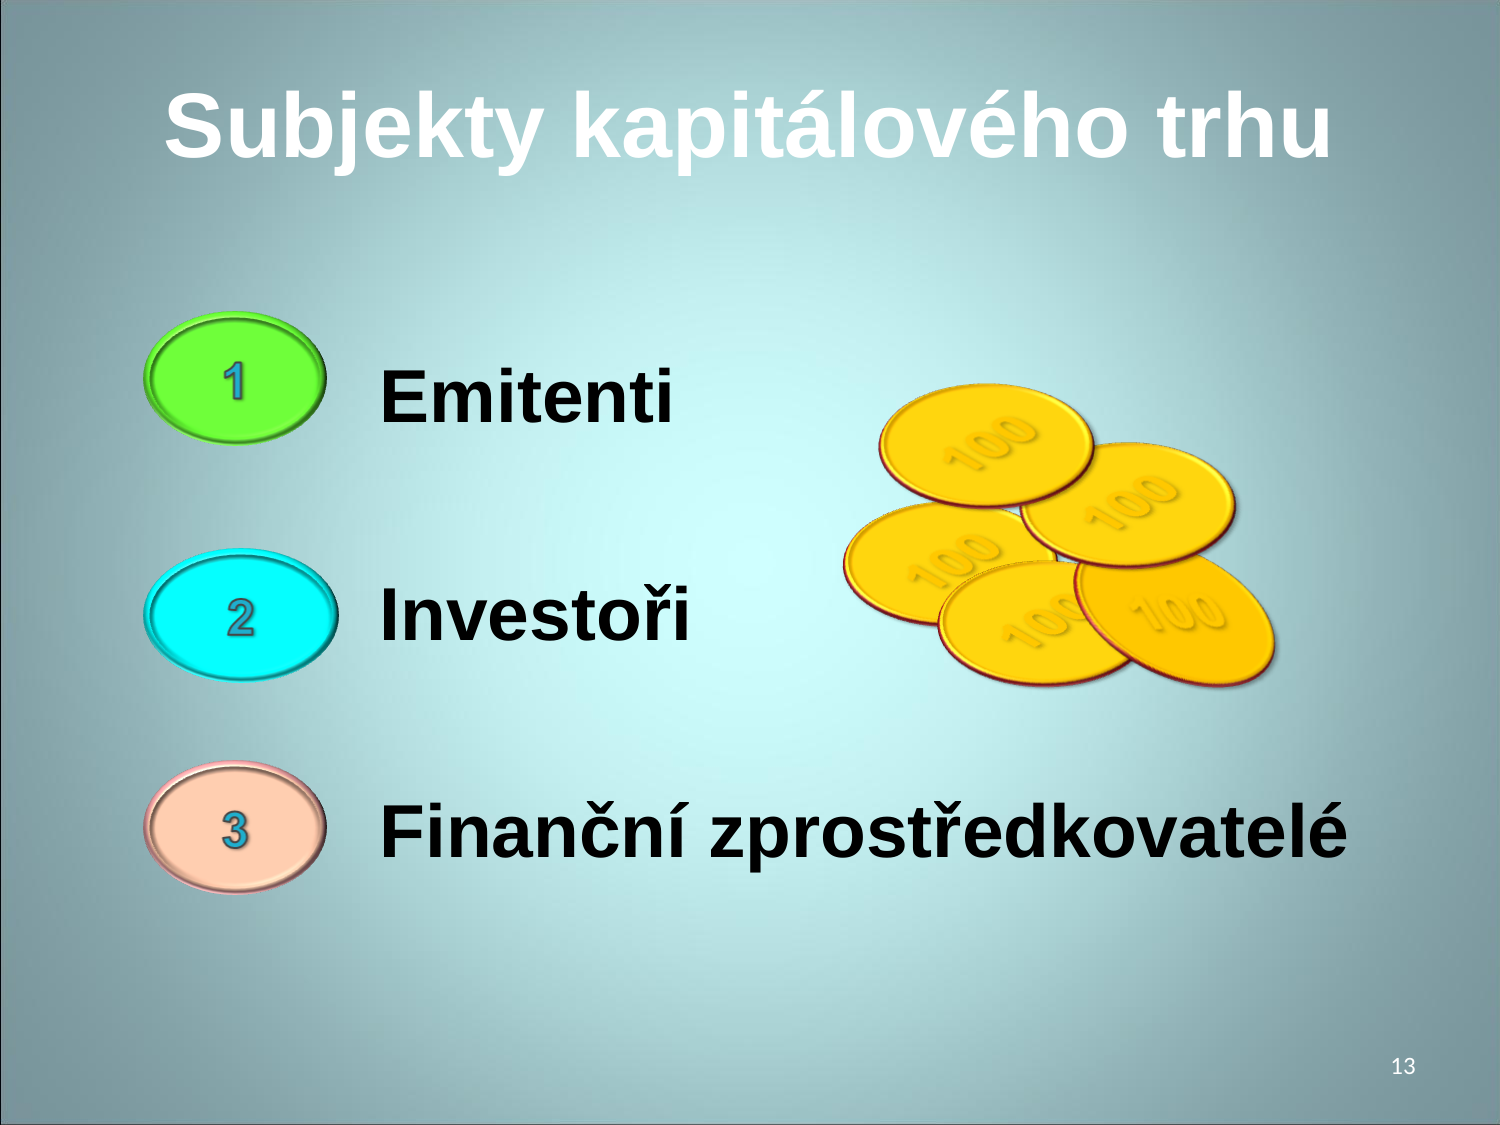

# Subjekty kapitálového trhu
			Emitenti
			Investoři
			Finanční zprostředkovatelé